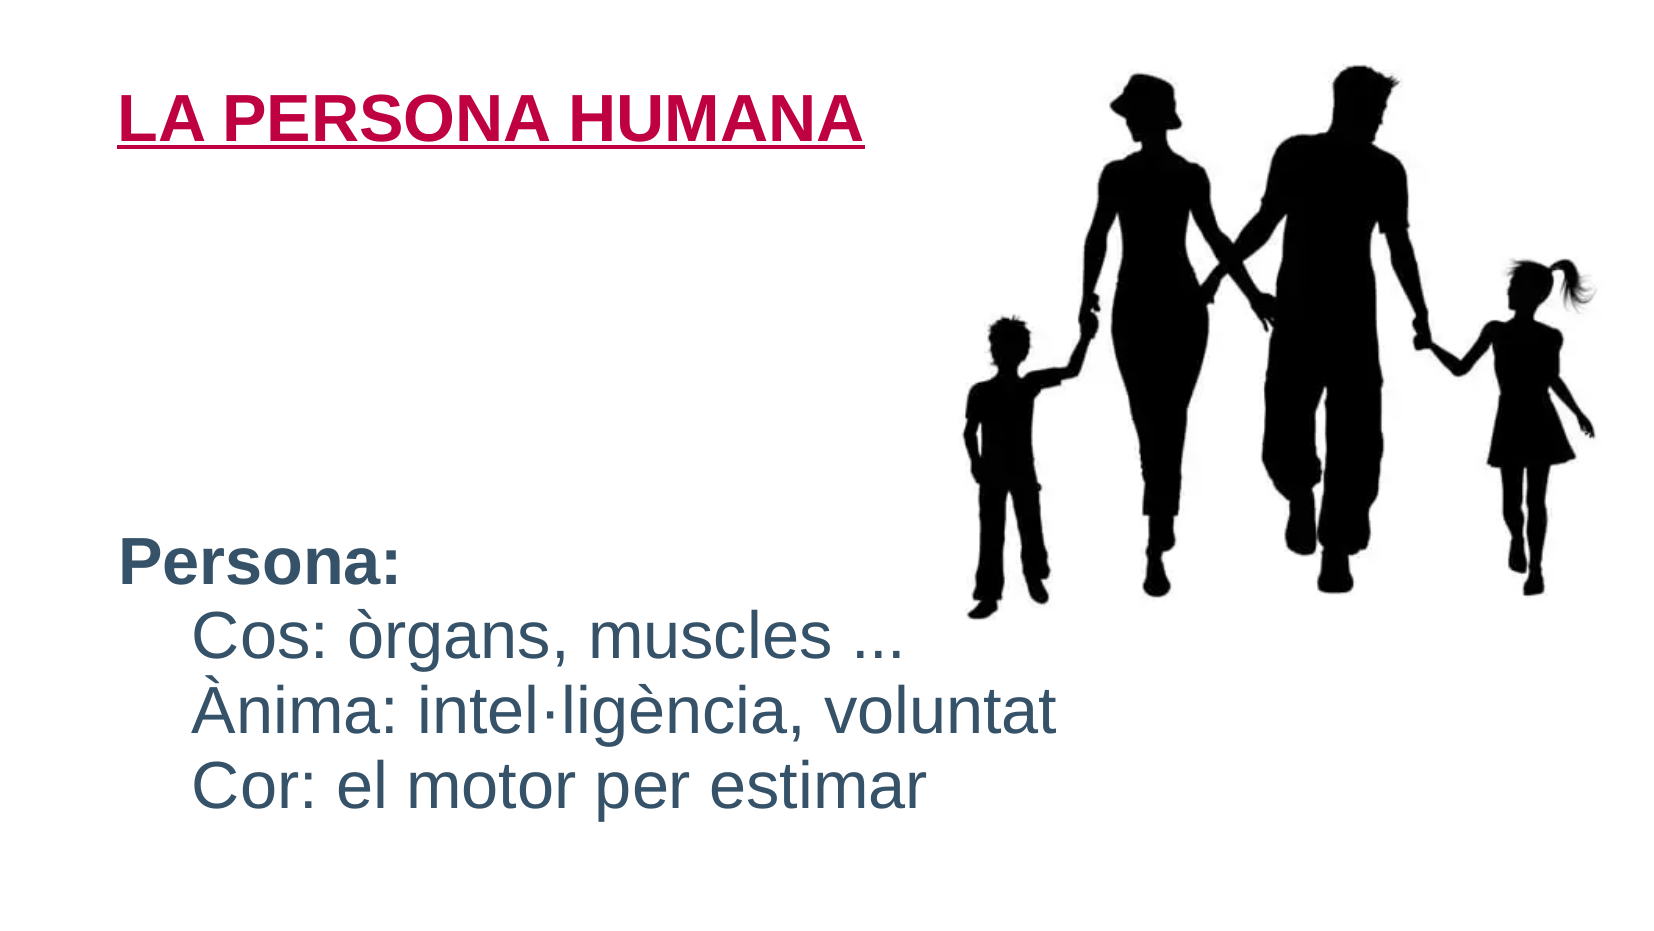

LA PERSONA HUMANA
# Persona:
	Cos: òrgans, muscles ...
	Ànima: intel·ligència, voluntat
	Cor: el motor per estimar